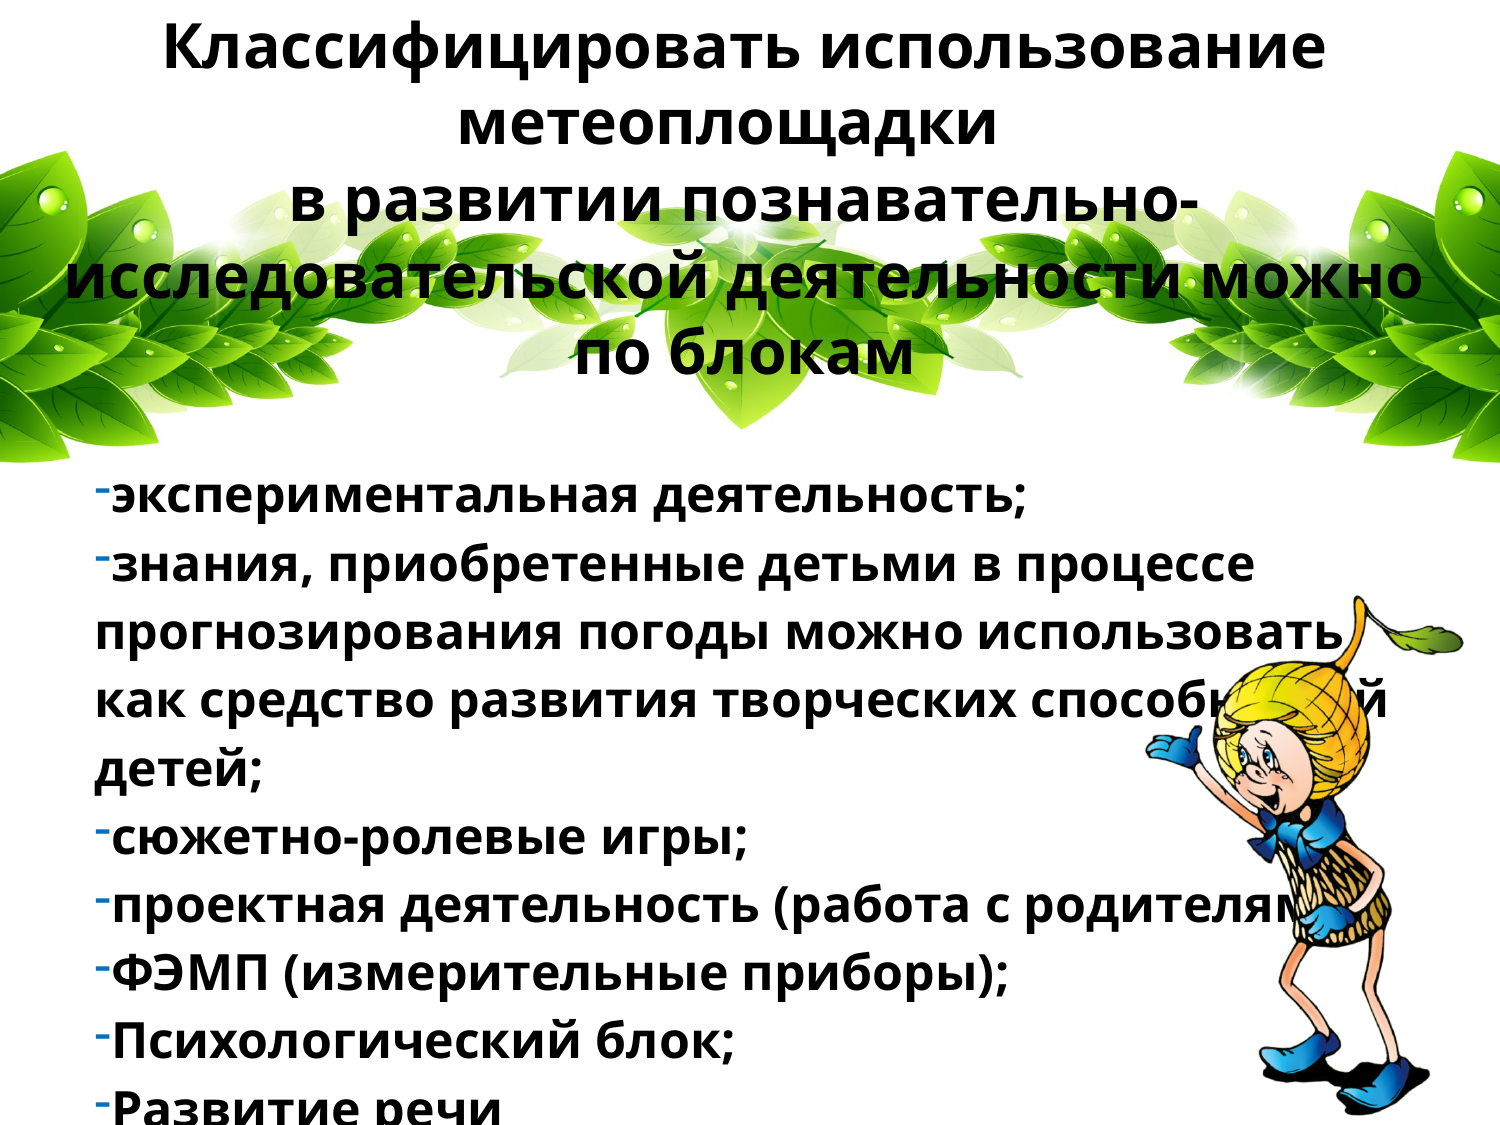

Классифицировать использование метеоплощадки
в развитии познавательно-исследовательской деятельности можно по блокам
экспериментальная деятельность;
знания, приобретенные детьми в процессе прогнозирования погоды можно использовать как средство развития творческих способностей детей;
сюжетно-ролевые игры;
проектная деятельность (работа с родителями);
ФЭМП (измерительные приборы);
Психологический блок;
Развитие речи